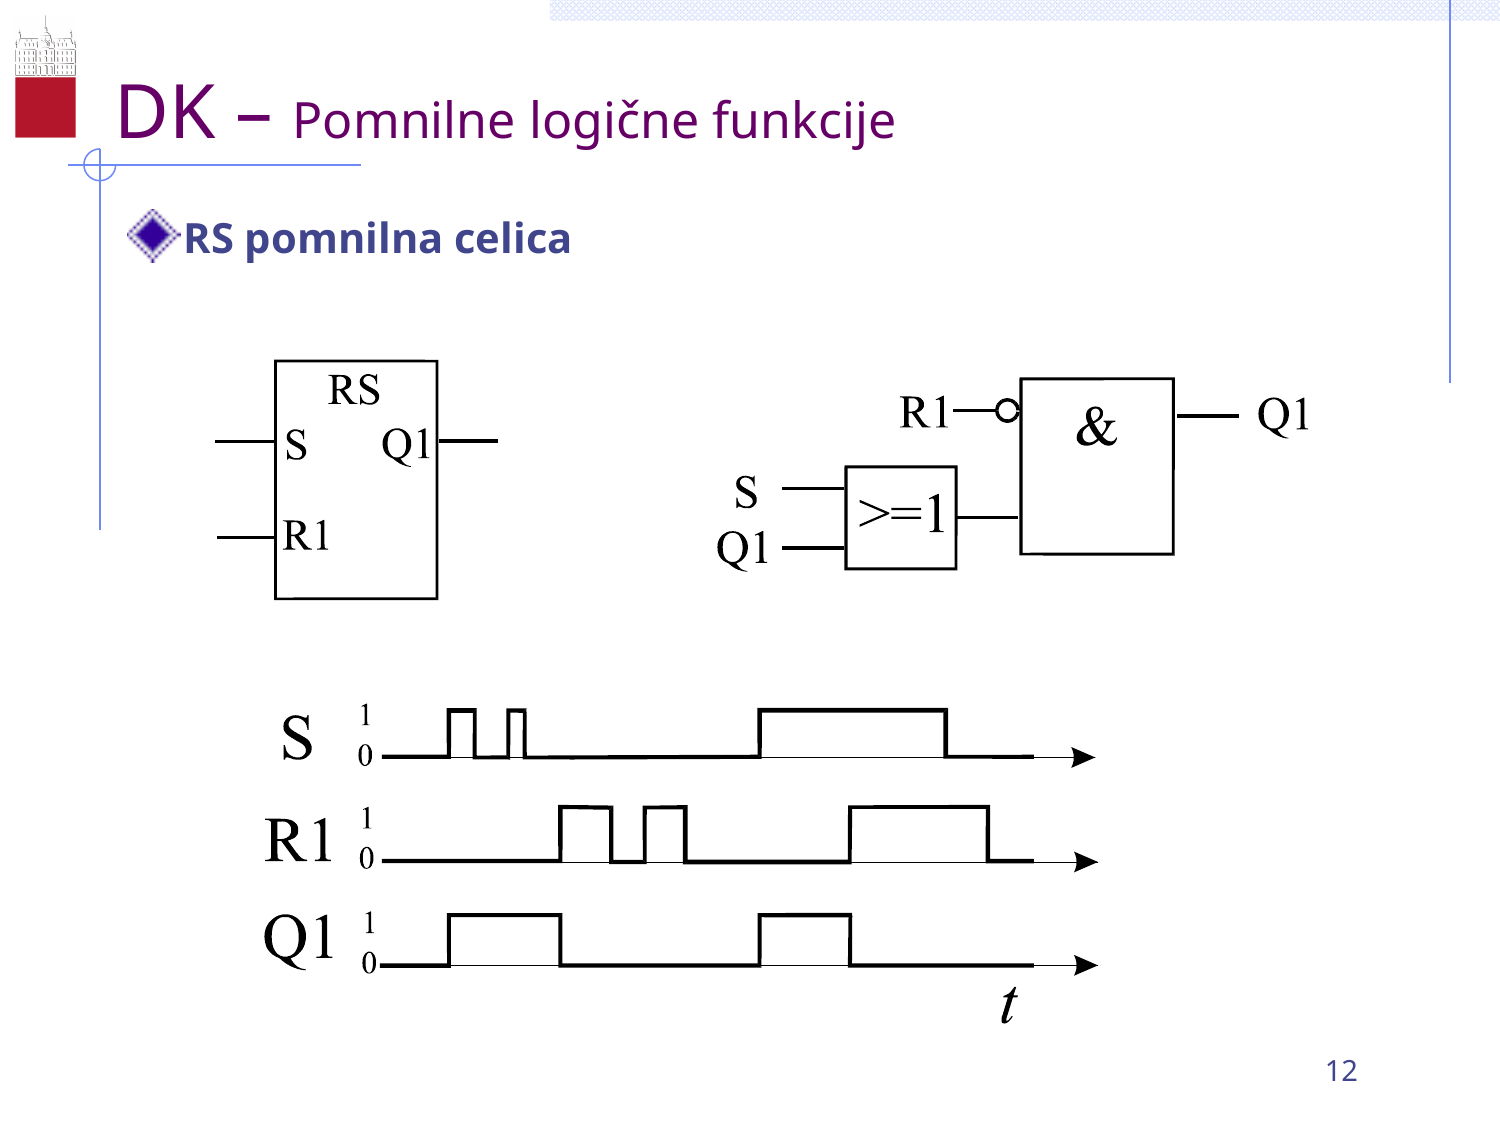

DK – Pomnilne logične funkcije
# RS pomnilna celica